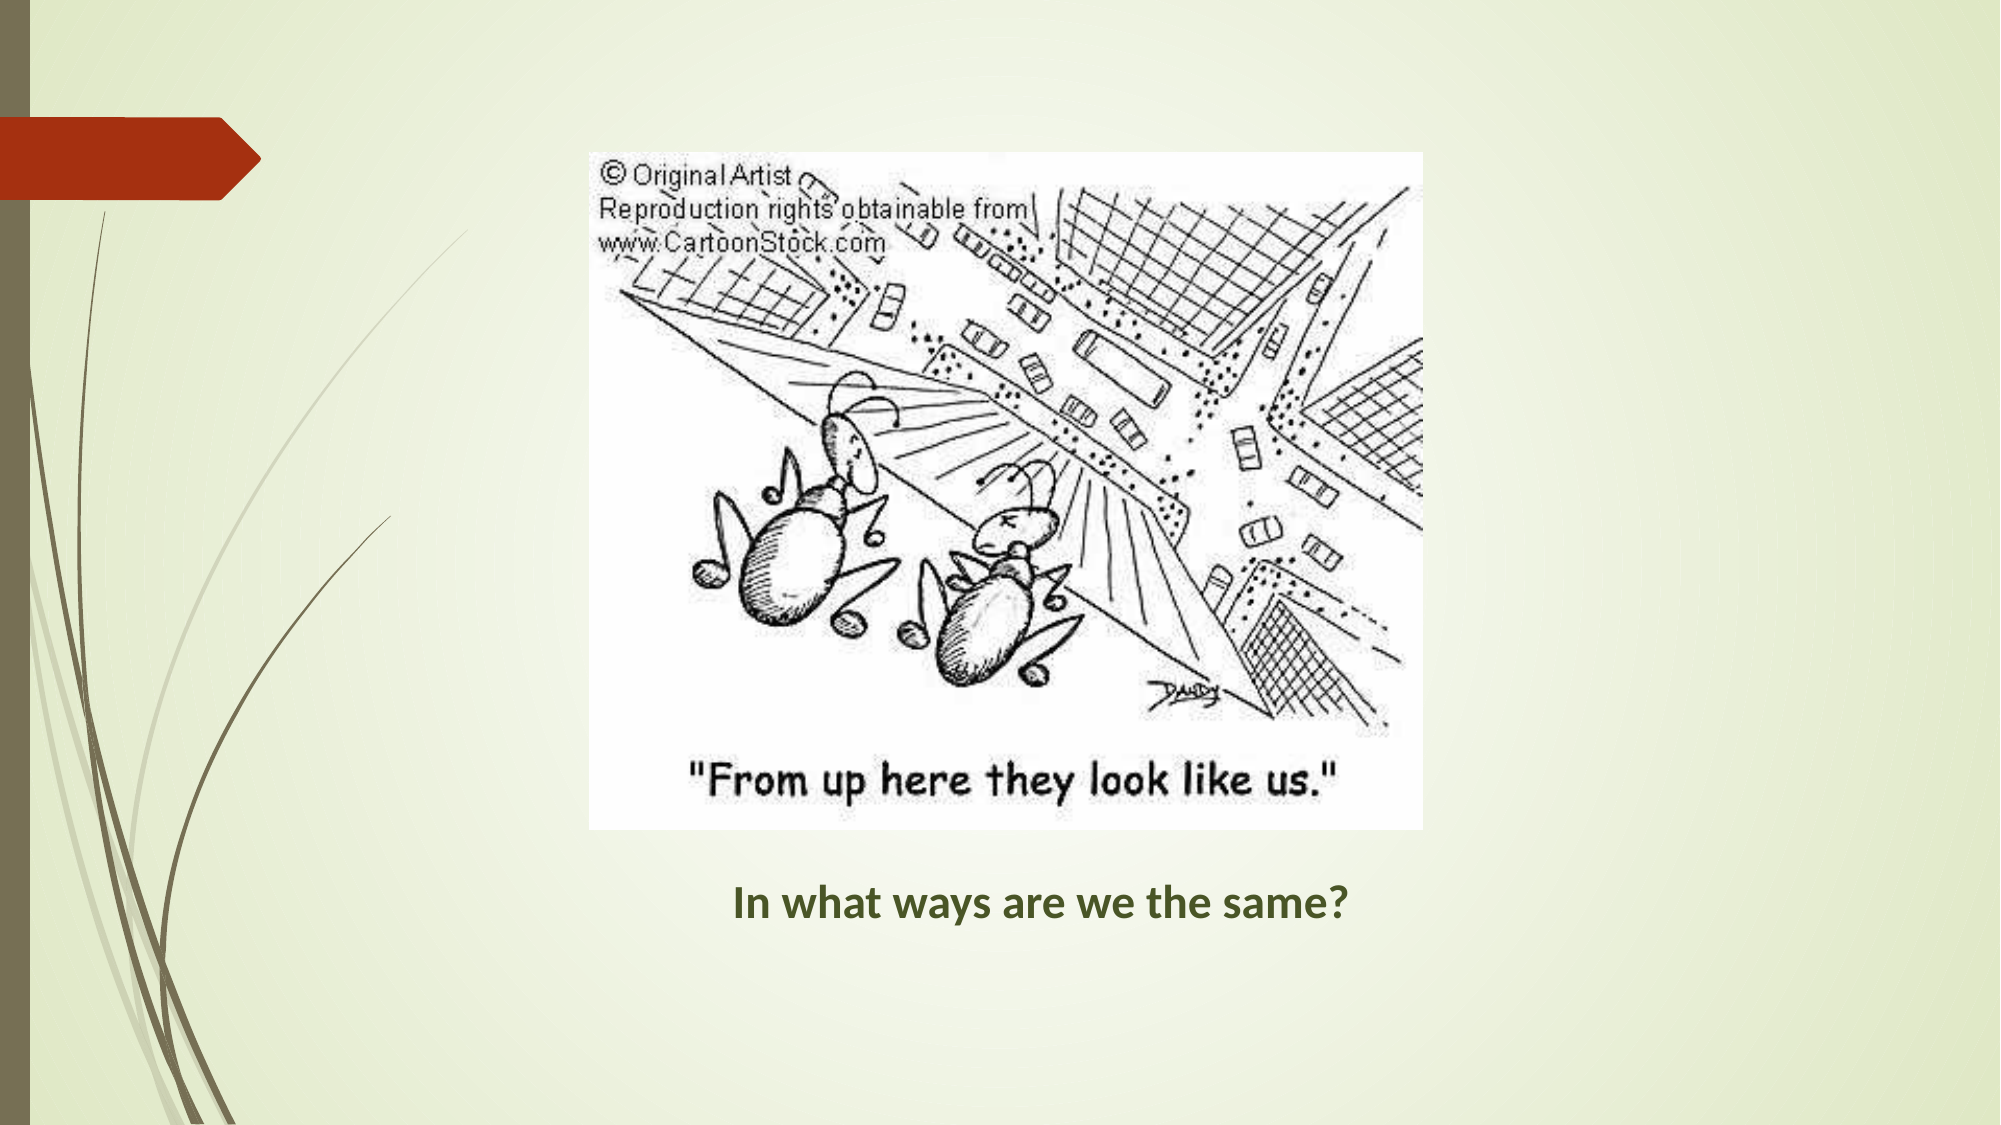

In what ways are we the same?